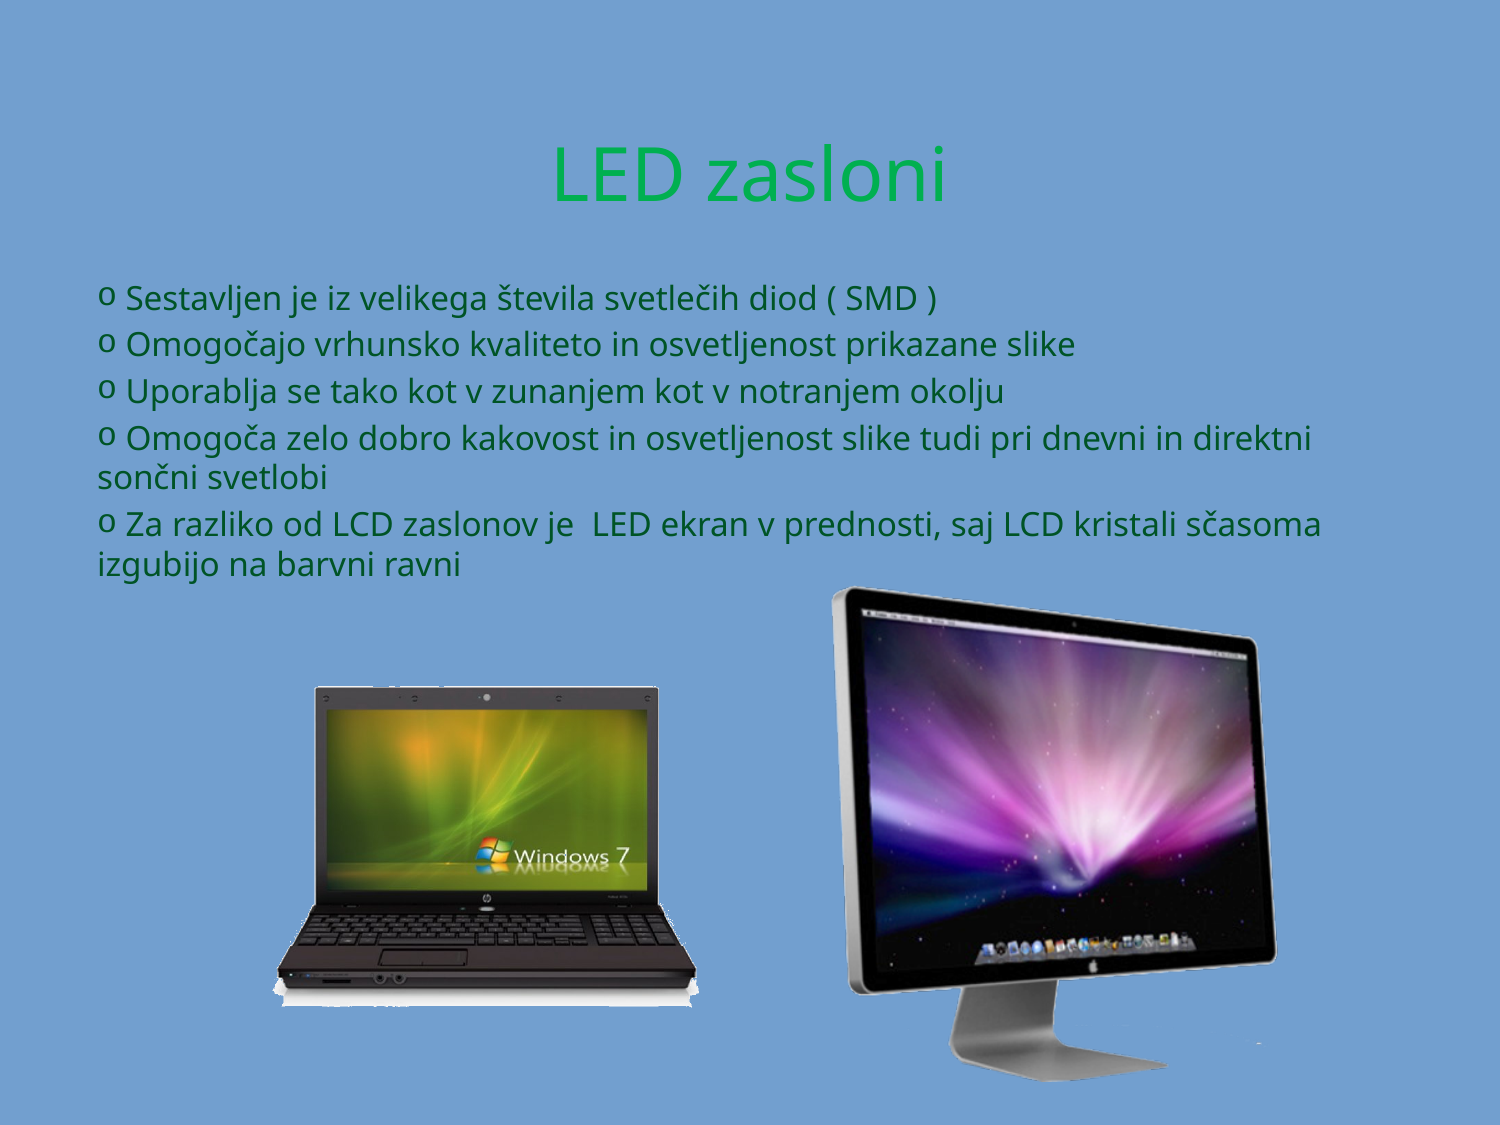

# LED zasloni
 Sestavljen je iz velikega števila svetlečih diod ( SMD )
 Omogočajo vrhunsko kvaliteto in osvetljenost prikazane slike
 Uporablja se tako kot v zunanjem kot v notranjem okolju
 Omogoča zelo dobro kakovost in osvetljenost slike tudi pri dnevni in direktni sončni svetlobi
 Za razliko od LCD zaslonov je LED ekran v prednosti, saj LCD kristali sčasoma izgubijo na barvni ravni